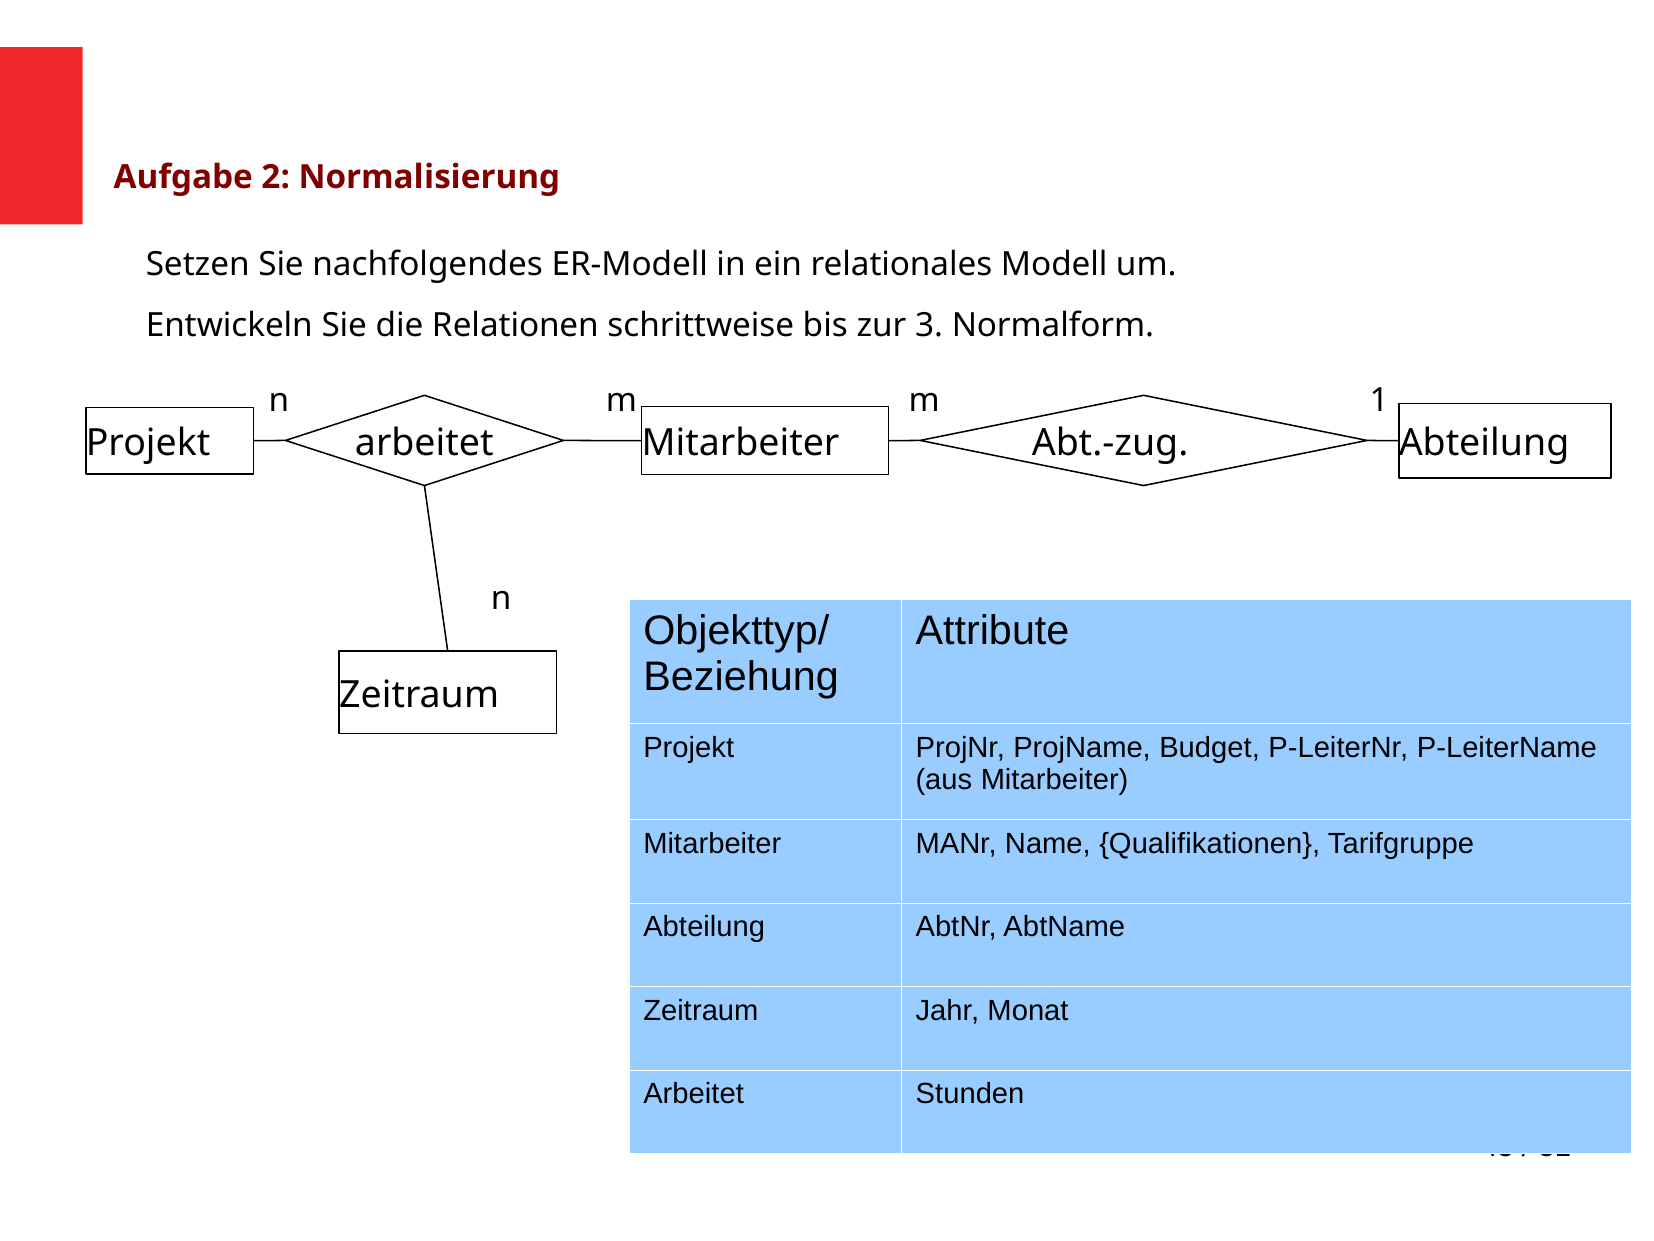

# Aufgabe 2: Normalisierung
Setzen Sie nachfolgendes ER-Modell in ein relationales Modell um.
Entwickeln Sie die Relationen schrittweise bis zur 3. Normalform.
n
m
m
1
arbeitet
Abt.-zug.
Abteilung
Mitarbeiter
Projekt
n
| Objekttyp/ Beziehung | Attribute |
| --- | --- |
| Projekt | ProjNr, ProjName, Budget, P-LeiterNr, P-LeiterName (aus Mitarbeiter) |
| Mitarbeiter | MANr, Name, {Qualifikationen}, Tarifgruppe |
| Abteilung | AbtNr, AbtName |
| Zeitraum | Jahr, Monat |
| Arbeitet | Stunden |
Zeitraum
43
© Hochschule Kempten / Prof.Dr.Arthur Kolb
Folie